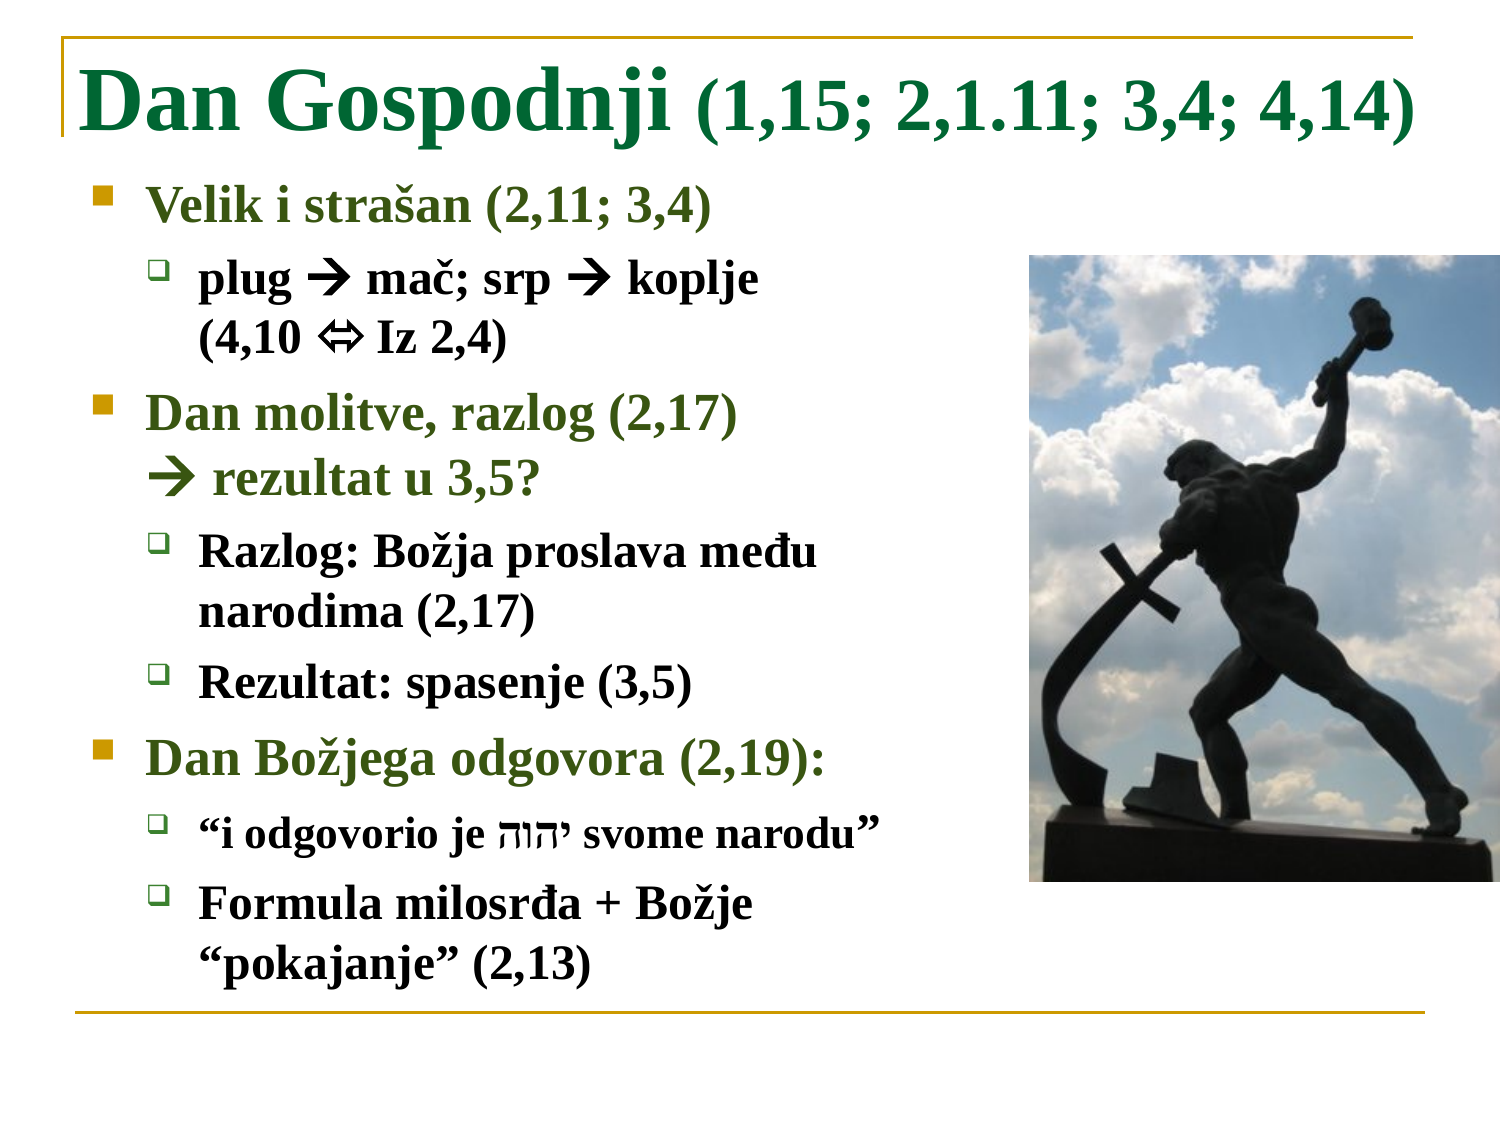

# Dan Gospodnji (1,15; 2,1.11; 3,4; 4,14)
Velik i strašan (2,11; 3,4)
plug  mač; srp  koplje
(4,10  Iz 2,4)
Dan molitve, razlog (2,17)
 rezultat u 3,5?
Razlog: Božja proslava među narodima (2,17)
Rezultat: spasenje (3,5)
Dan Božjega odgovora (2,19):
“i odgovorio je יהוה svome narodu”
Formula milosrđa + Božje “pokajanje” (2,13)